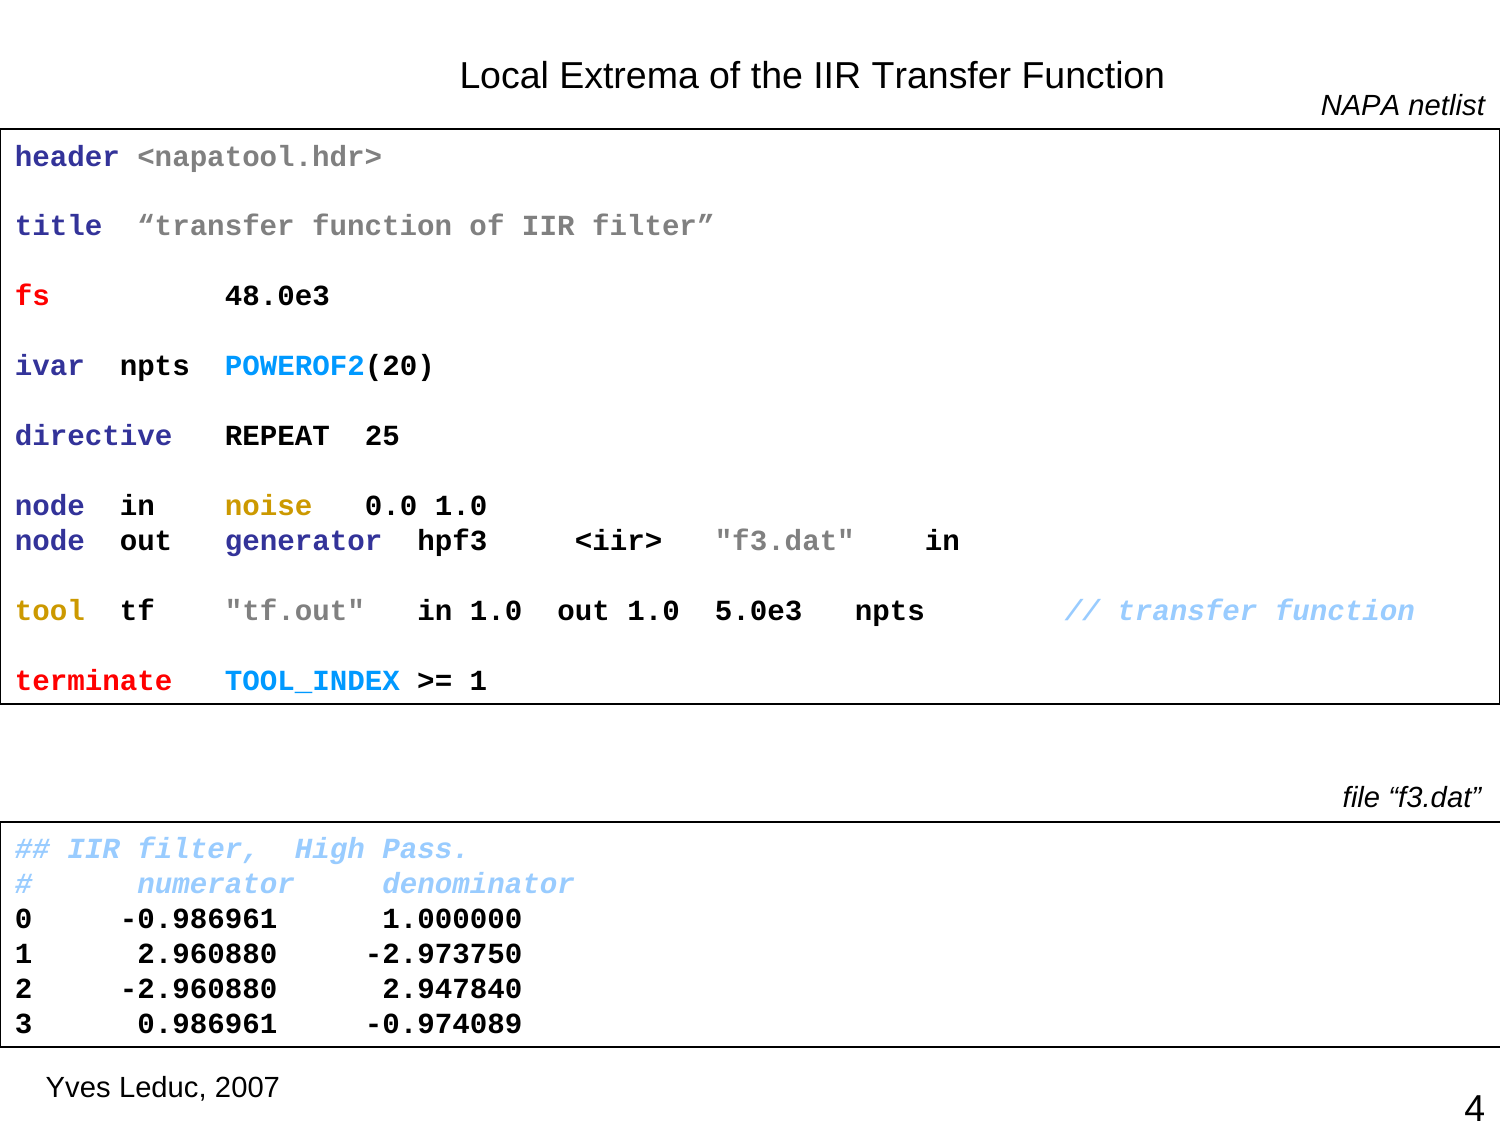

Local Extrema of the IIR Transfer Function
NAPA netlist
header <napatool.hdr>
title “transfer function of IIR filter”
fs 48.0e3
ivar npts POWEROF2(20)
directive REPEAT 25
node in noise 0.0 1.0
node out generator hpf3 <iir> "f3.dat" in
tool tf "tf.out" in 1.0 out 1.0 5.0e3 npts // transfer function
terminate TOOL_INDEX >= 1
file “f3.dat”
## IIR filter, High Pass.
# numerator denominator
0 -0.986961 1.000000
1 2.960880 -2.973750
2 -2.960880 2.947840
3 0.986961 -0.974089
4